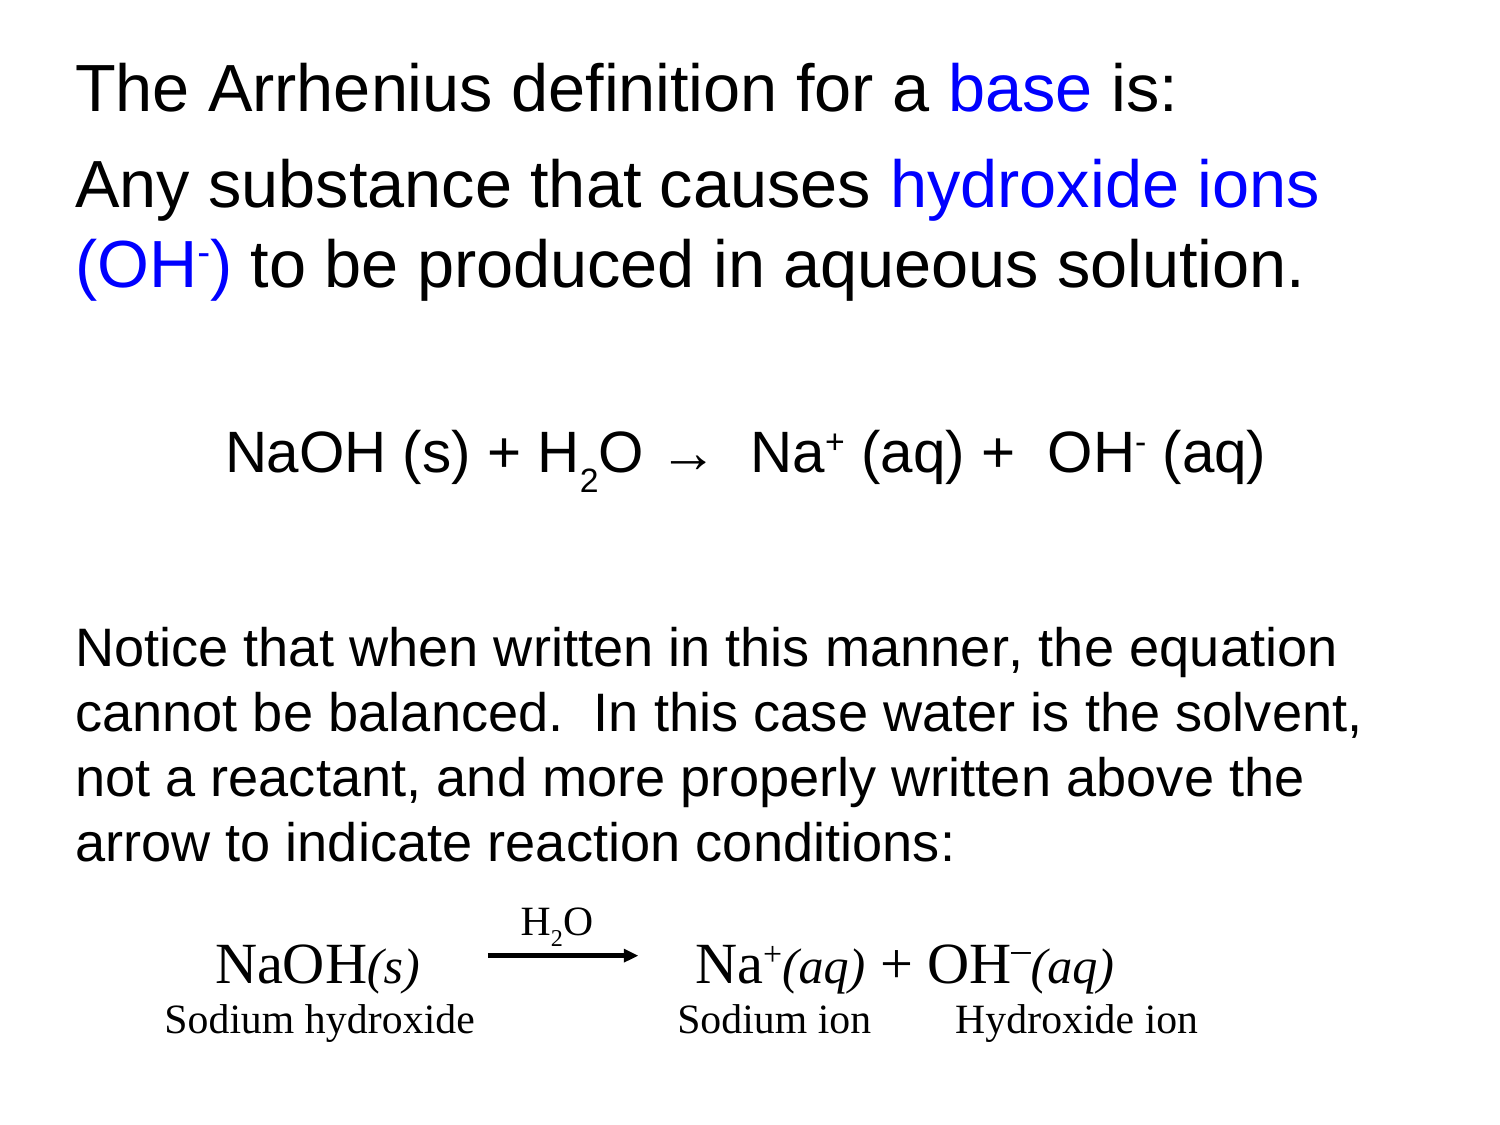

# The Arrhenius definition for a base is:
Any substance that causes hydroxide ions (OH-) to be produced in aqueous solution.
	NaOH (s) + H2O → Na+ (aq) + OH- (aq)
Notice that when written in this manner, the equation cannot be balanced. In this case water is the solvent, not a reactant, and more properly written above the arrow to indicate reaction conditions:
H2O
NaOH(s) Na+(aq) + OH–(aq)
Sodium hydroxide
Hydroxide ion
Sodium ion